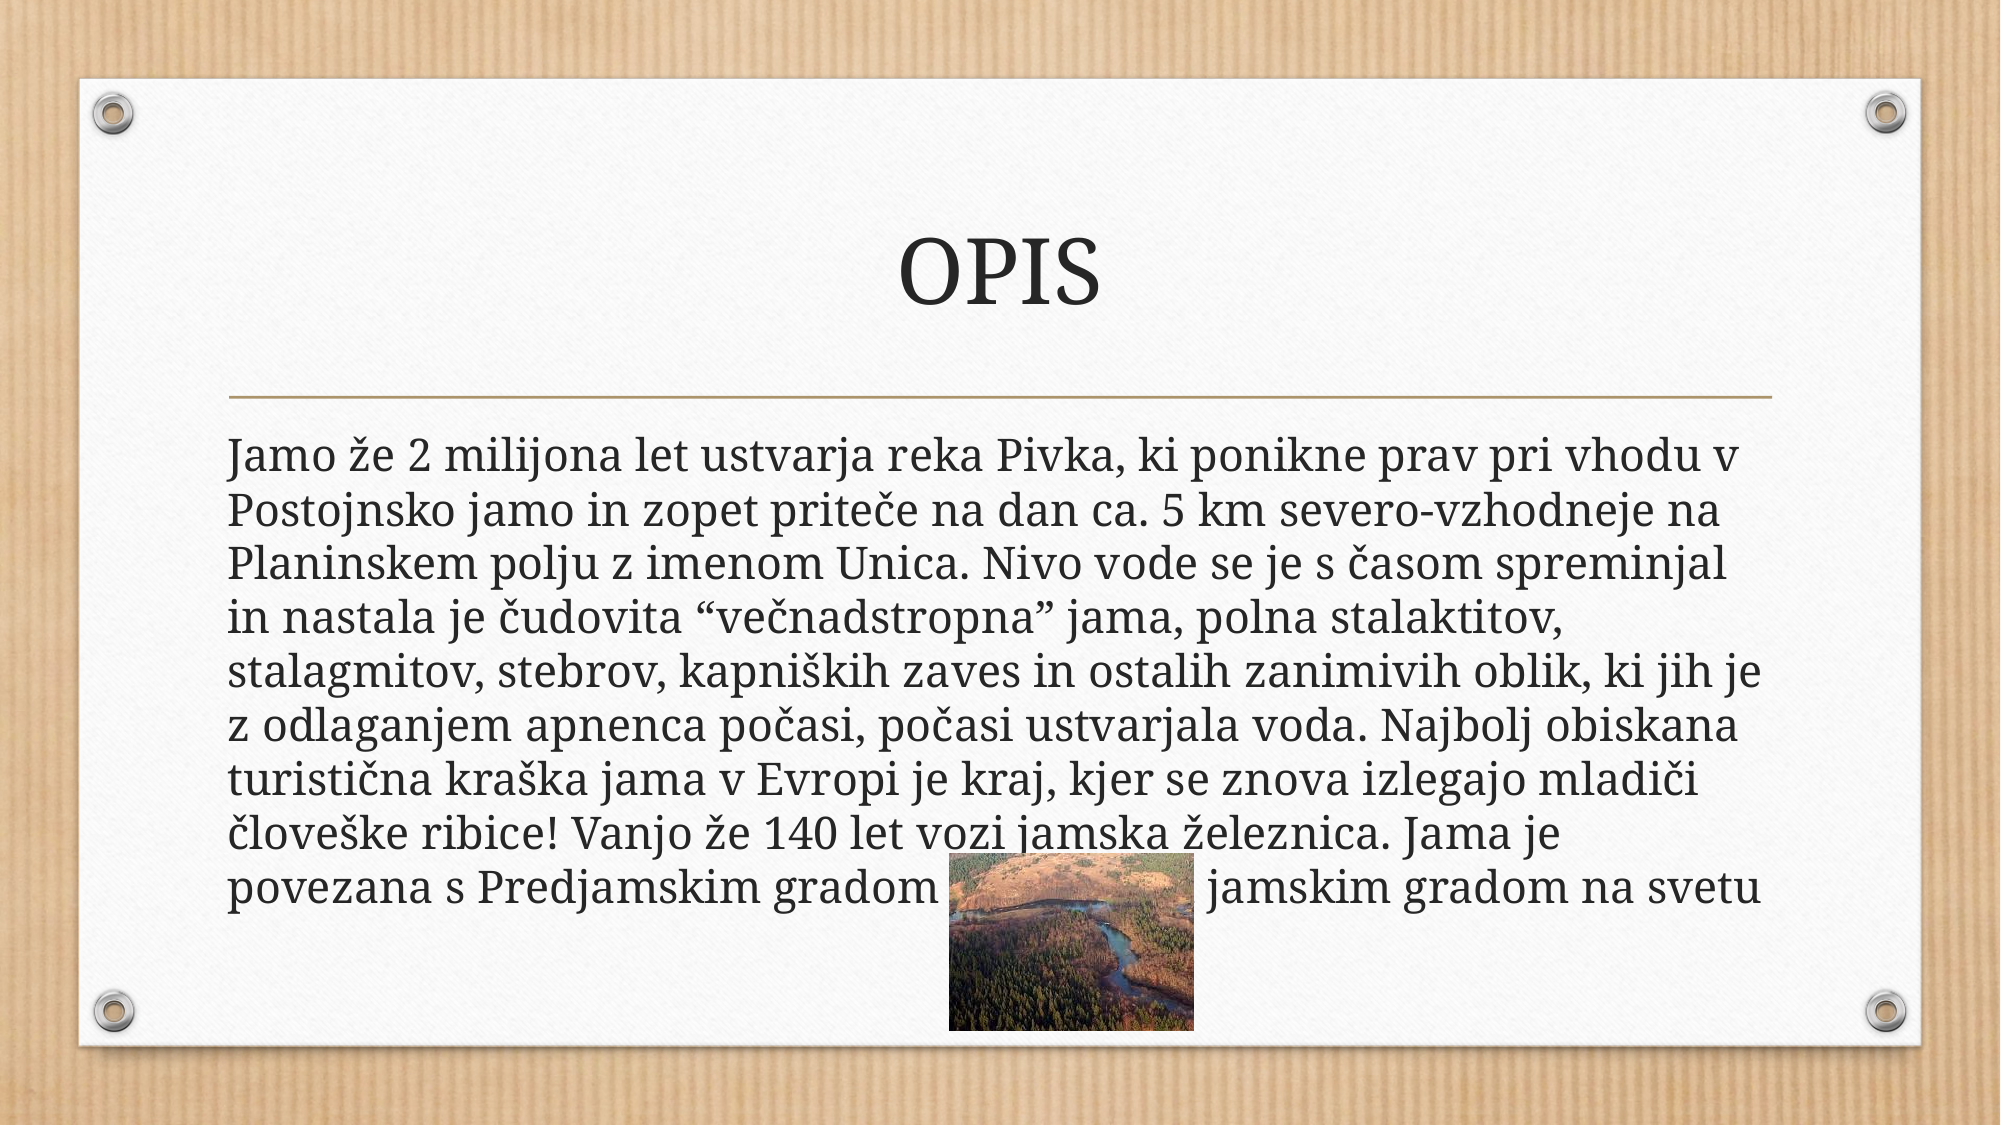

# OPIS
Jamo že 2 milijona let ustvarja reka Pivka, ki ponikne prav pri vhodu v Postojnsko jamo in zopet priteče na dan ca. 5 km severo-vzhodneje na Planinskem polju z imenom Unica. Nivo vode se je s časom spreminjal in nastala je čudovita “večnadstropna” jama, polna stalaktitov, stalagmitov, stebrov, kapniških zaves in ostalih zanimivih oblik, ki jih je z odlaganjem apnenca počasi, počasi ustvarjala voda. Najbolj obiskana turistična kraška jama v Evropi je kraj, kjer se znova izlegajo mladiči človeške ribice! Vanjo že 140 let vozi jamska železnica. Jama je povezana s Predjamskim gradom – največjim jamskim gradom na svetu